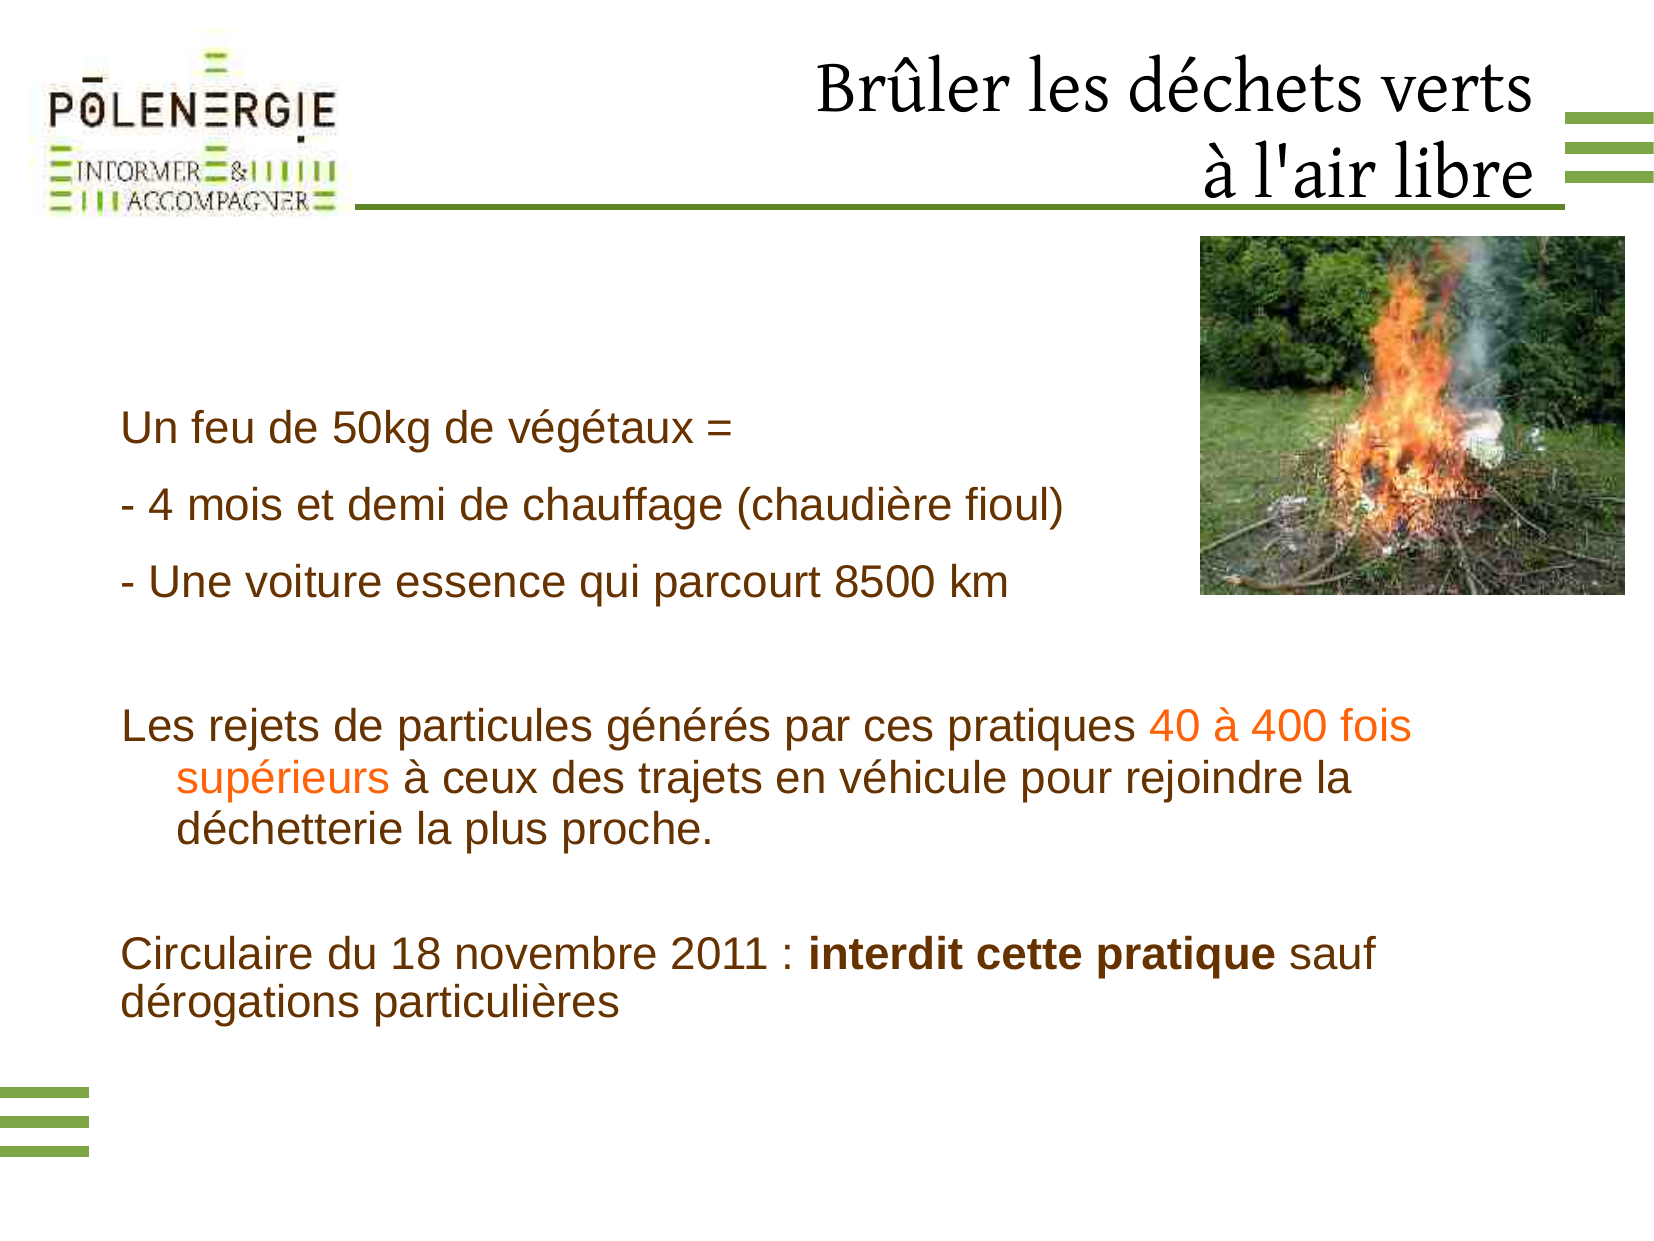

# Brûler les déchets verts à l'air libre
Un feu de 50kg de végétaux =
- 4 mois et demi de chauffage (chaudière fioul)
- Une voiture essence qui parcourt 8500 km
Les rejets de particules générés par ces pratiques 40 à 400 fois supérieurs à ceux des trajets en véhicule pour rejoindre la déchetterie la plus proche.
Circulaire du 18 novembre 2011 : interdit cette pratique sauf dérogations particulières